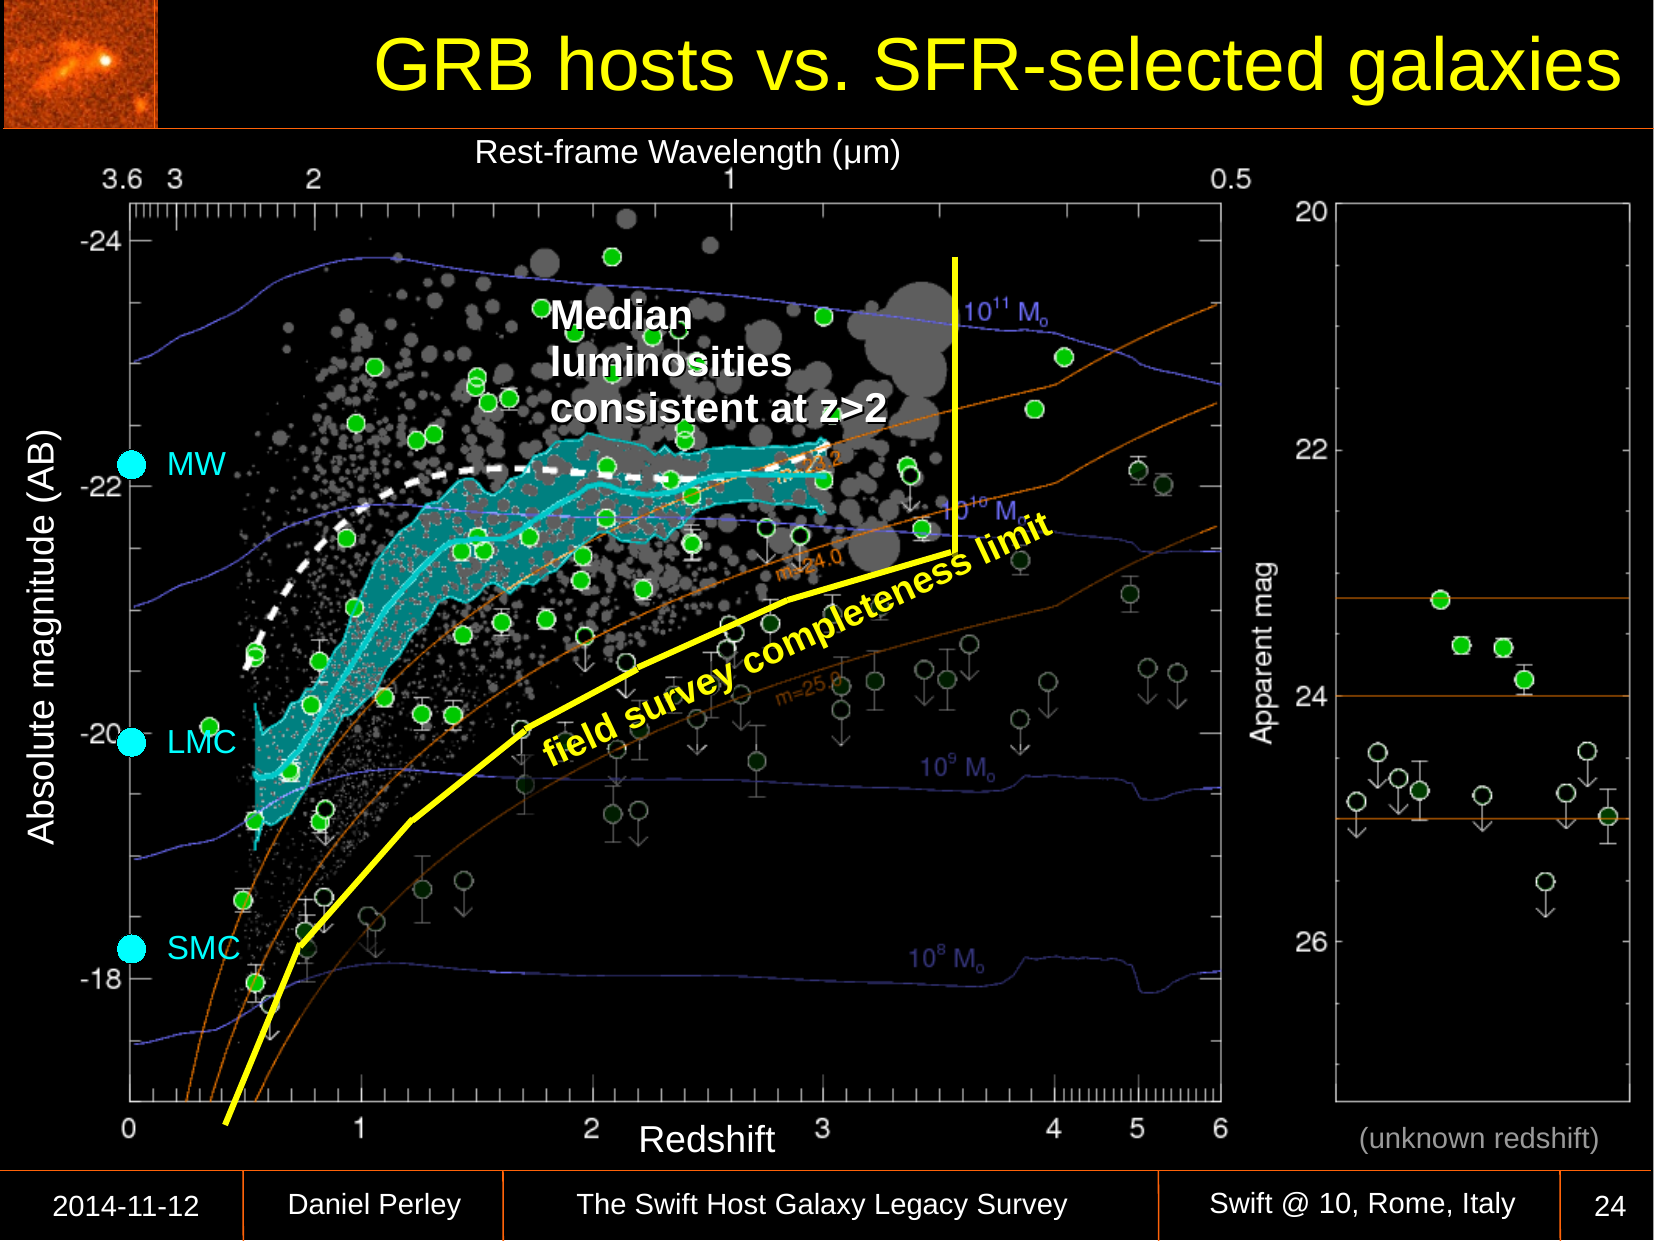

# GRB hosts vs. SFR-selected galaxies
Rest-frame Wavelength (μm)
Median luminosities consistent at z>2
MW
field survey completeness limit
Absolute magnitude (AB)
LMC
SMC
Redshift
(unknown redshift)
2014-11-12
24